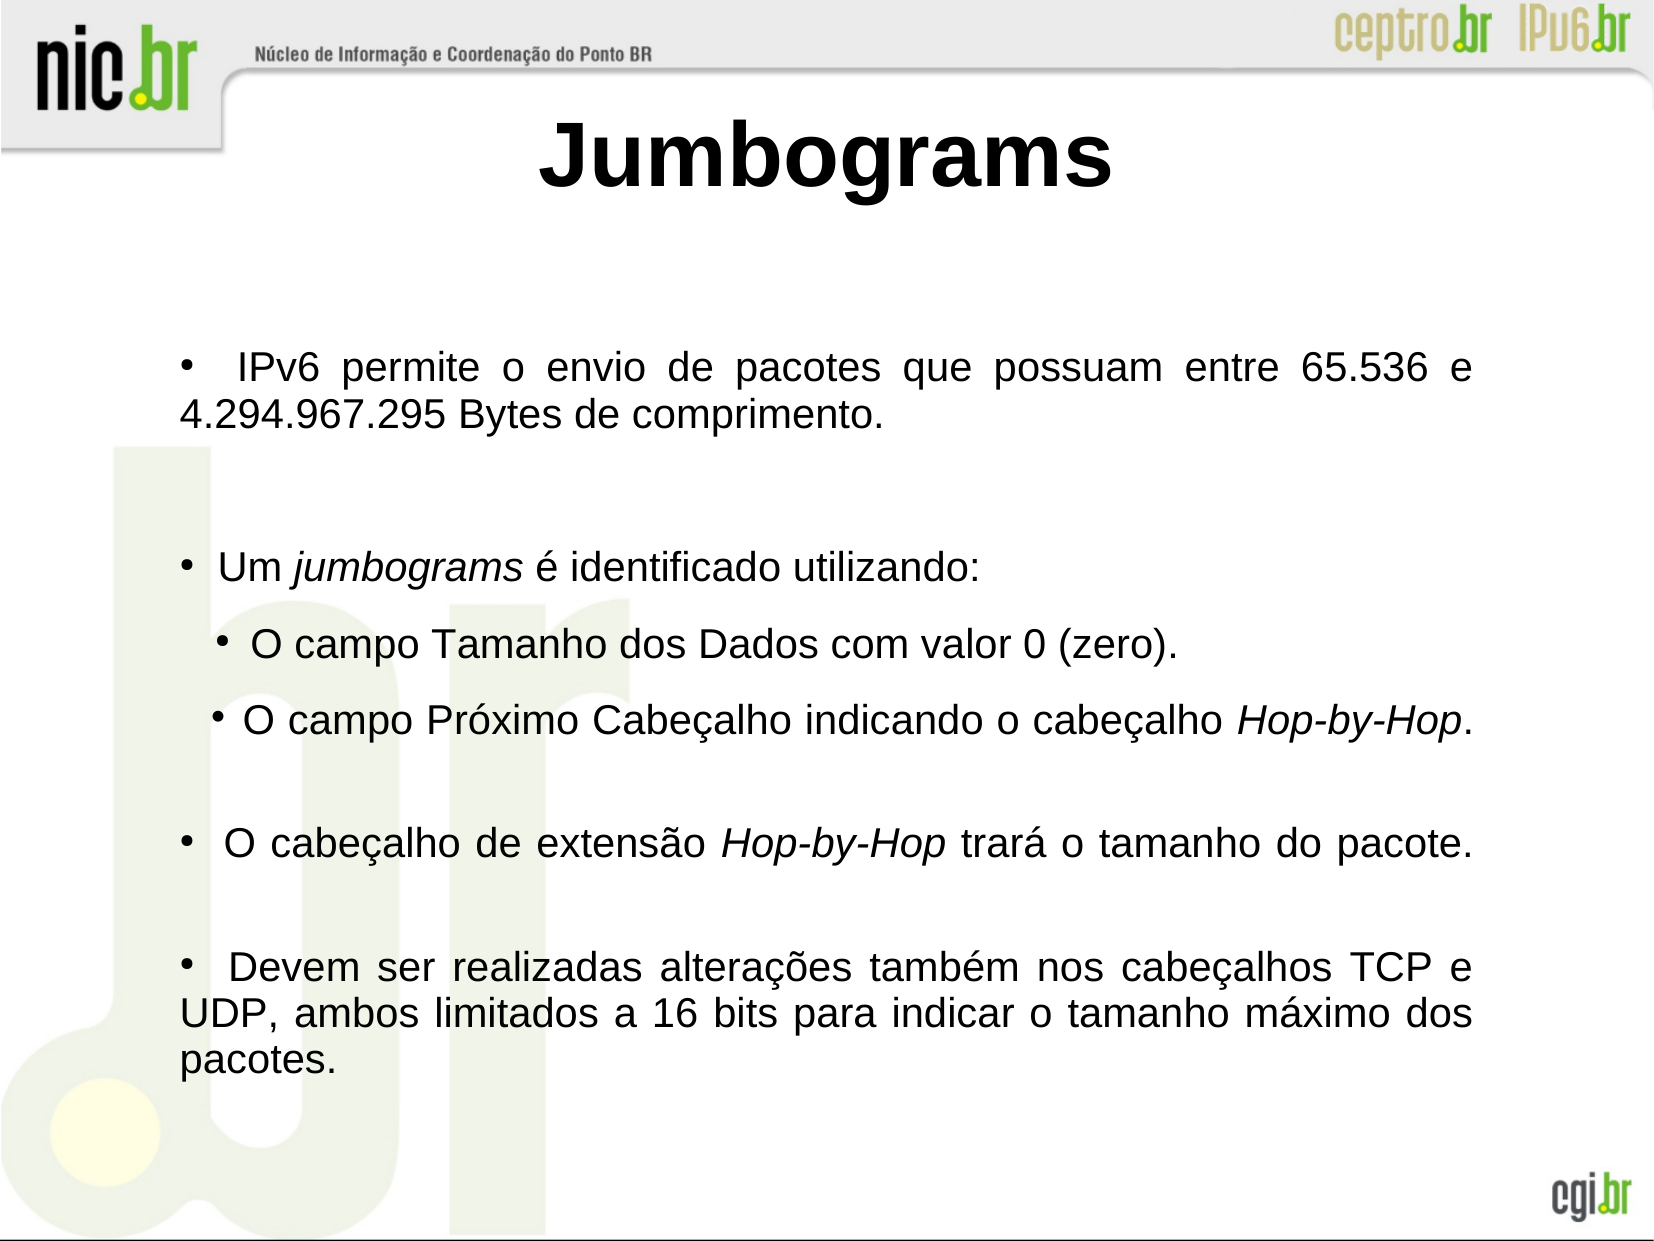

Jumbograms
 IPv6 permite o envio de pacotes que possuam entre 65.536 e 4.294.967.295 Bytes de comprimento.
 Um jumbograms é identificado utilizando:
O campo Tamanho dos Dados com valor 0 (zero).
O campo Próximo Cabeçalho indicando o cabeçalho Hop-by-Hop.
 O cabeçalho de extensão Hop-by-Hop trará o tamanho do pacote.
 Devem ser realizadas alterações também nos cabeçalhos TCP e UDP, ambos limitados a 16 bits para indicar o tamanho máximo dos pacotes.